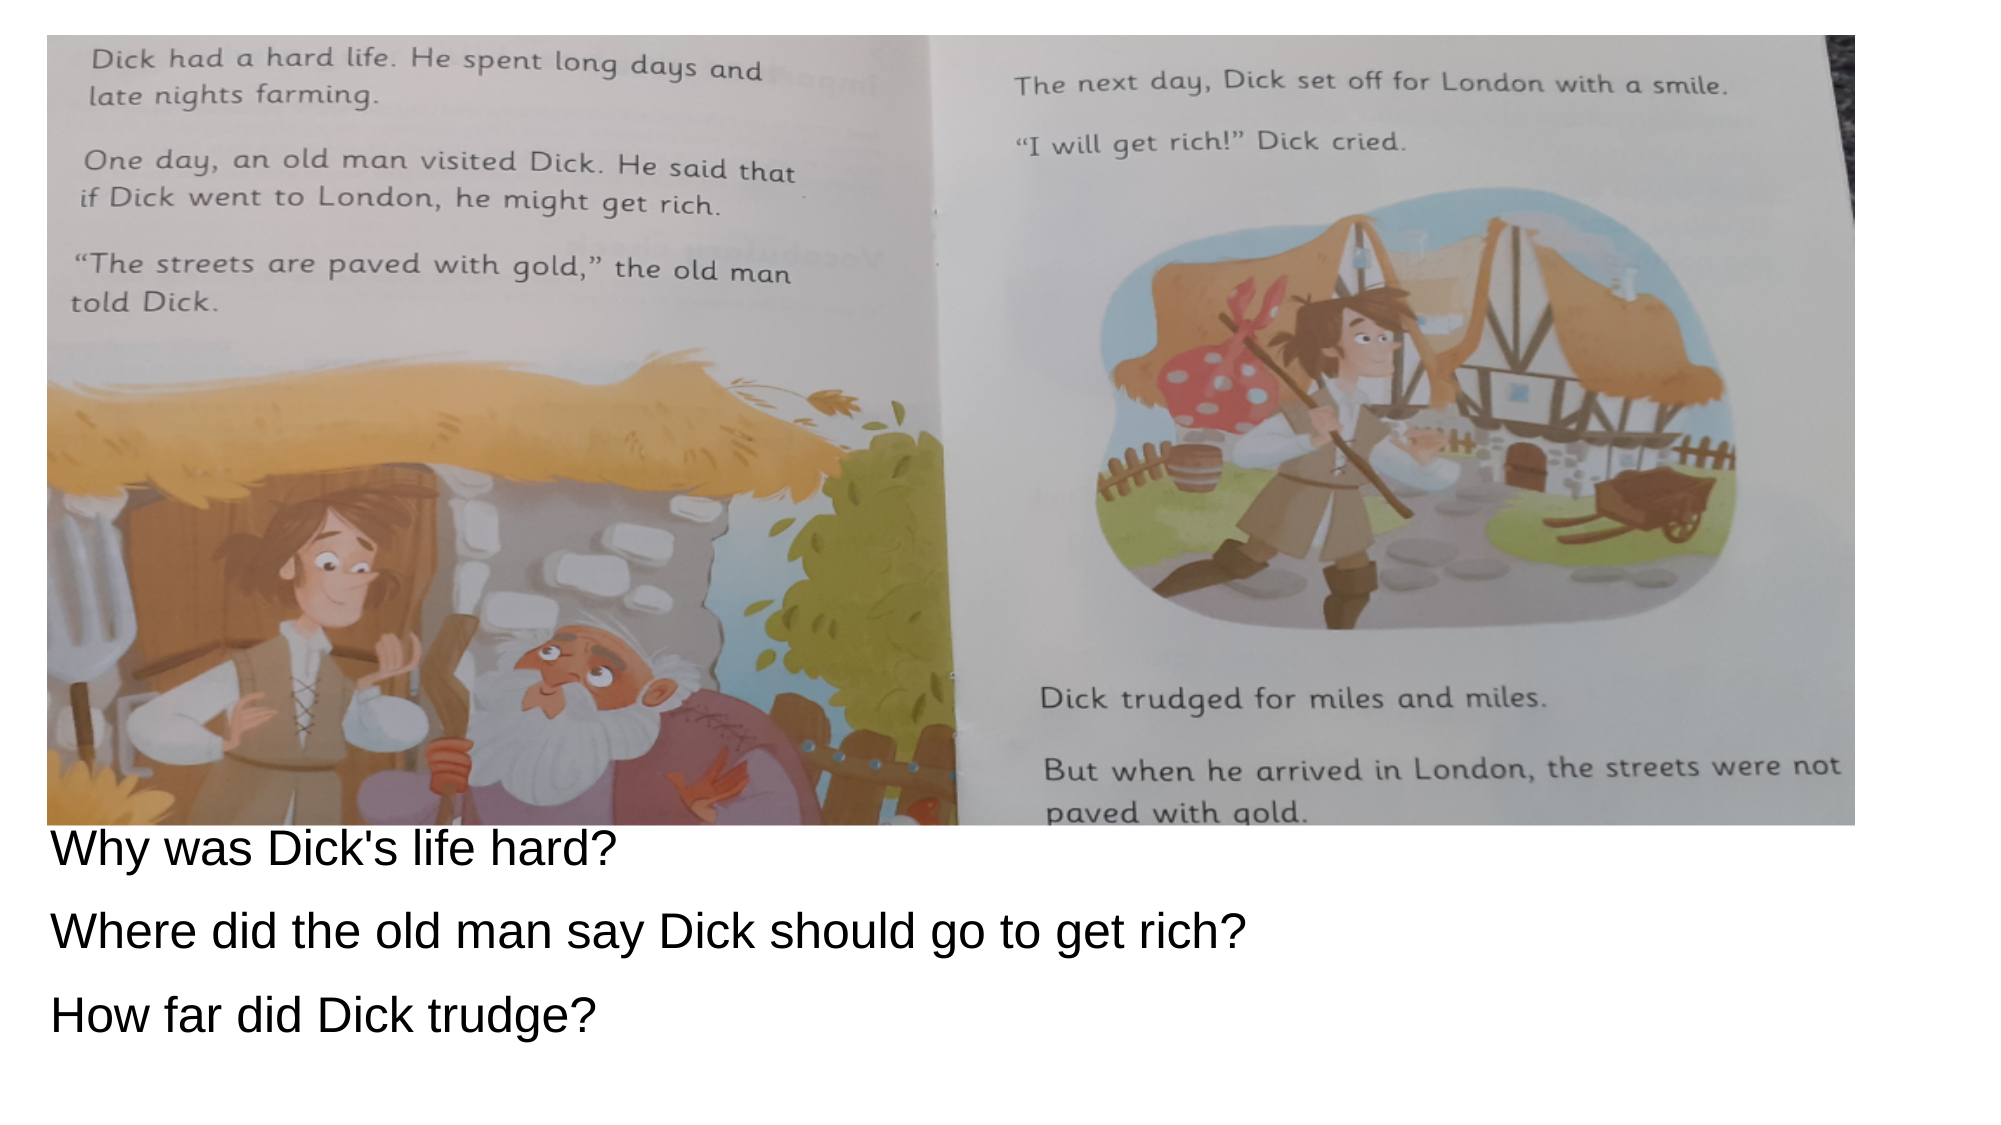

# Why was Dick's life hard?
Where did the old man say Dick should go to get rich?
How far did Dick trudge?